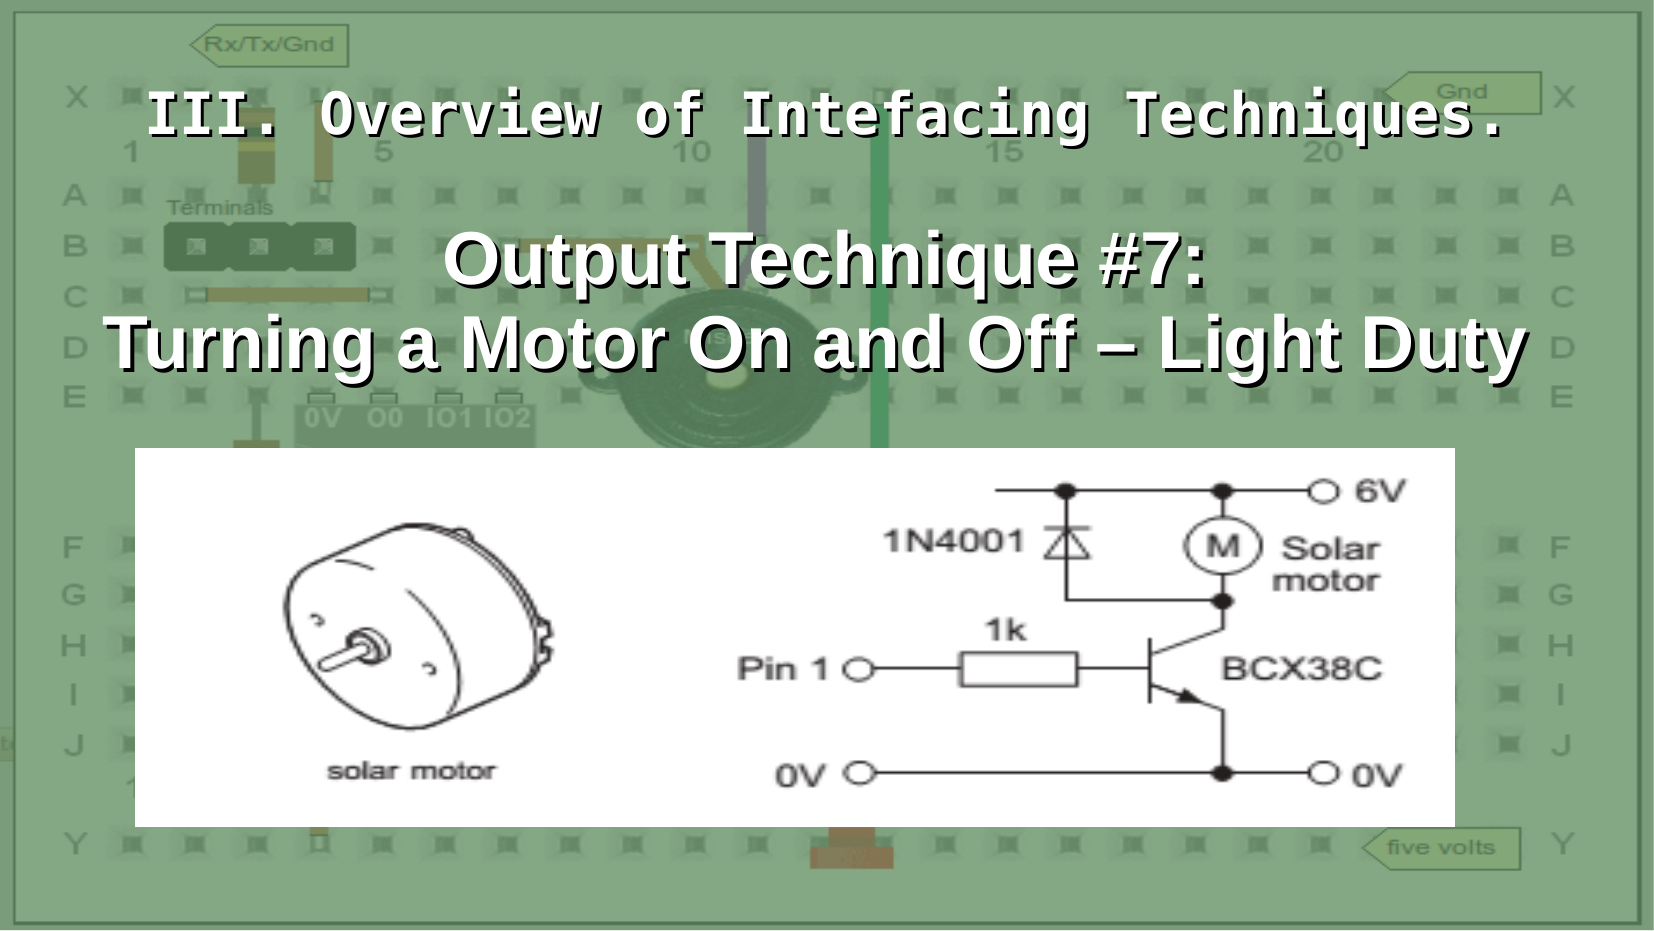

# III. Overview of Intefacing Techniques.
 Output Technique #7:
Turning a Motor On and Off – Light Duty